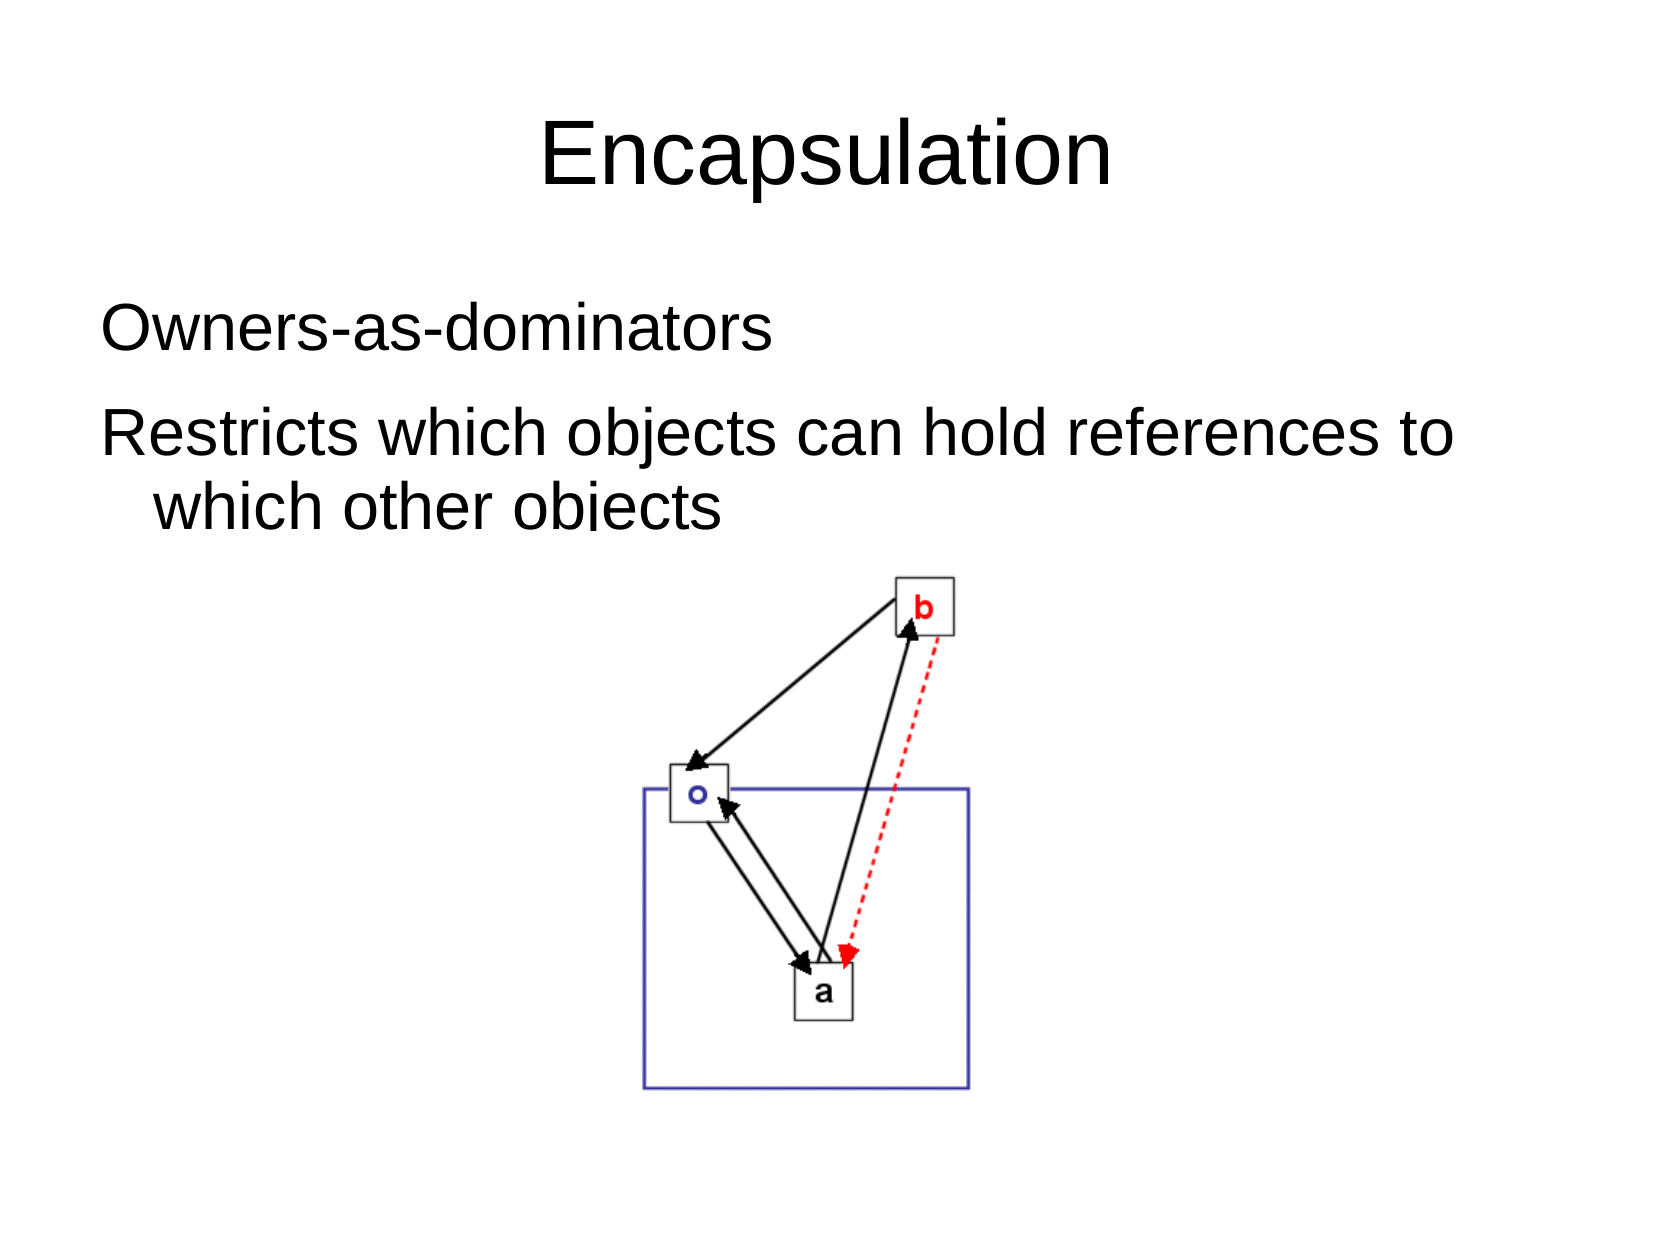

# Encapsulation
Owners-as-dominators
Restricts which objects can hold references to which other objects